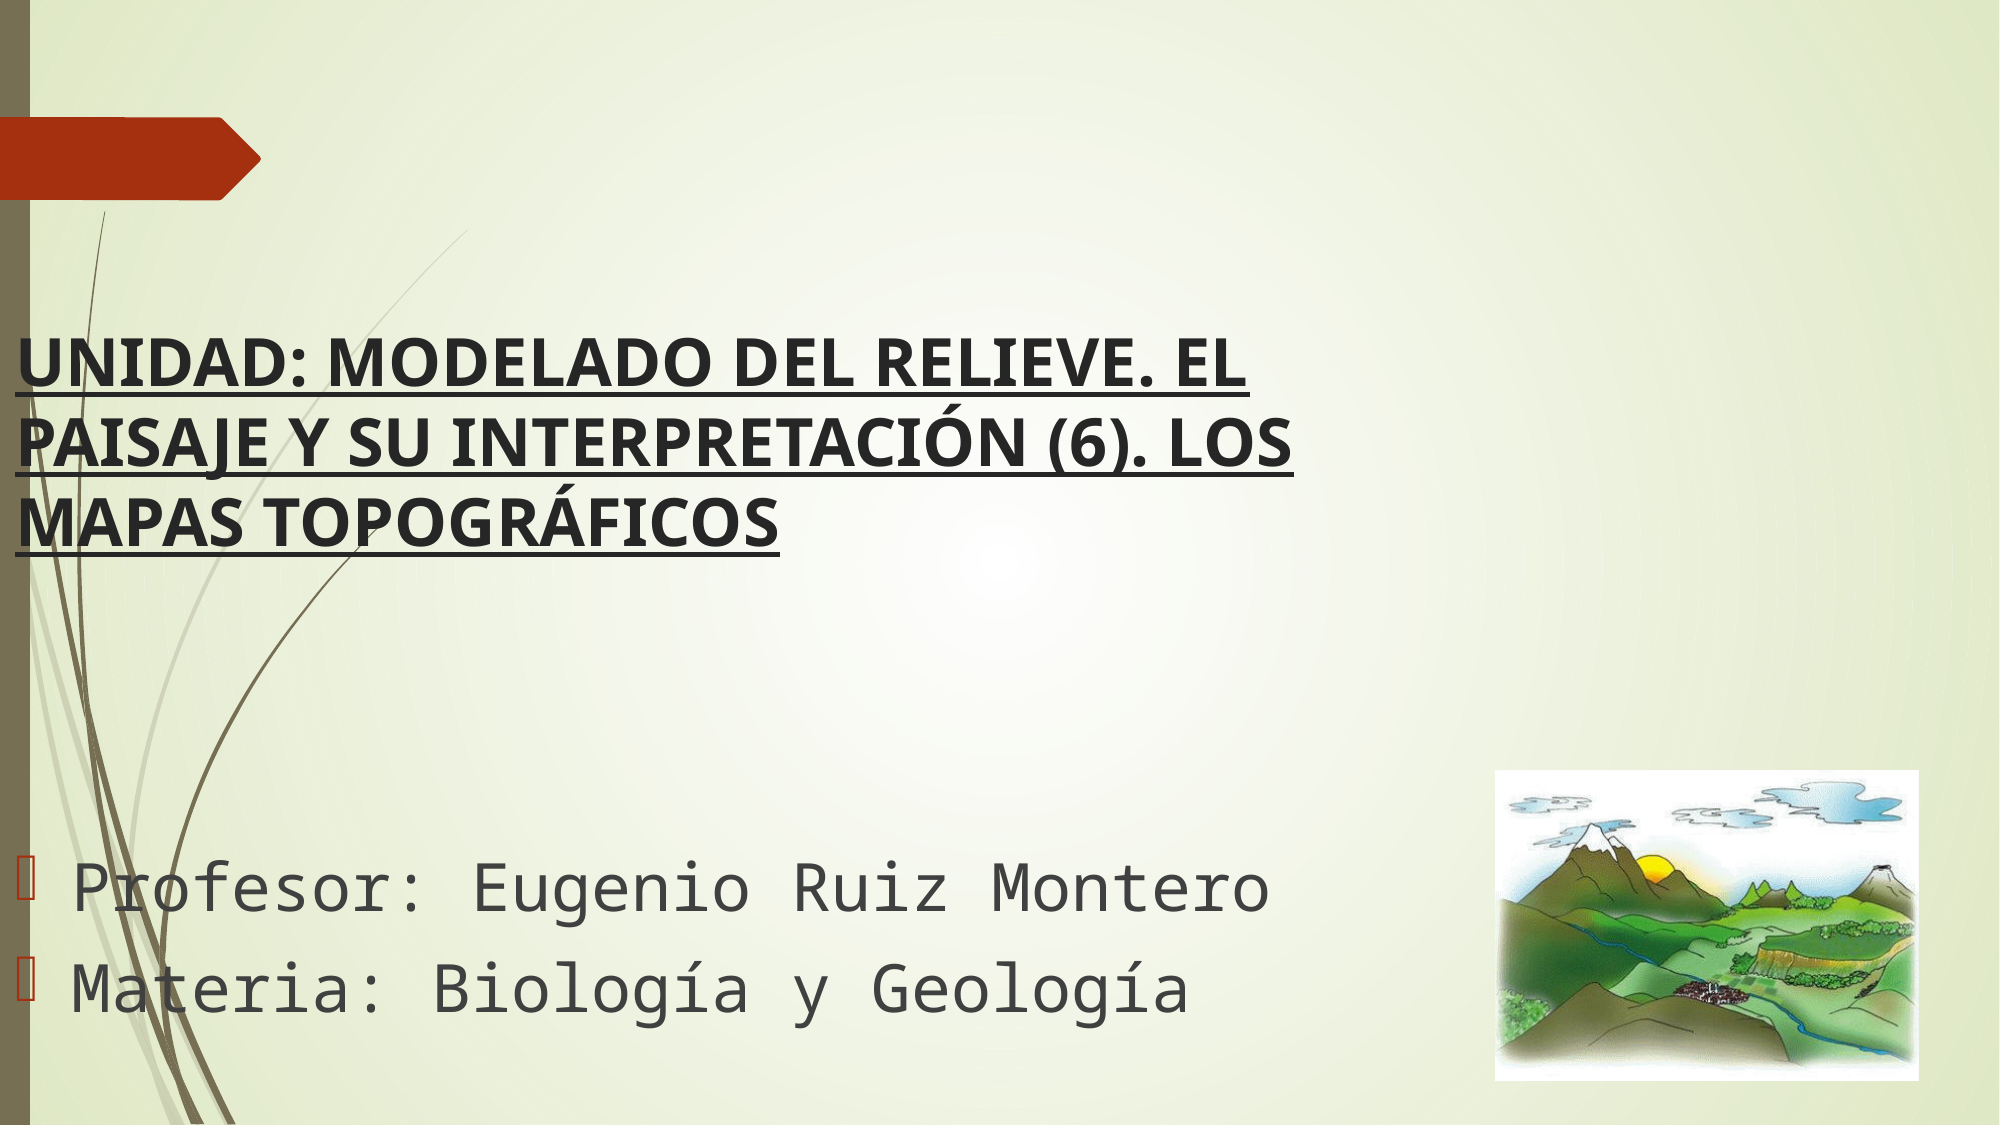

# UNIDAD: MODELADO DEL RELIEVE. EL PAISAJE Y SU INTERPRETACIÓN (6). LOS MAPAS TOPOGRÁFICOS
Profesor: Eugenio Ruiz Montero
Materia: Biología y Geología